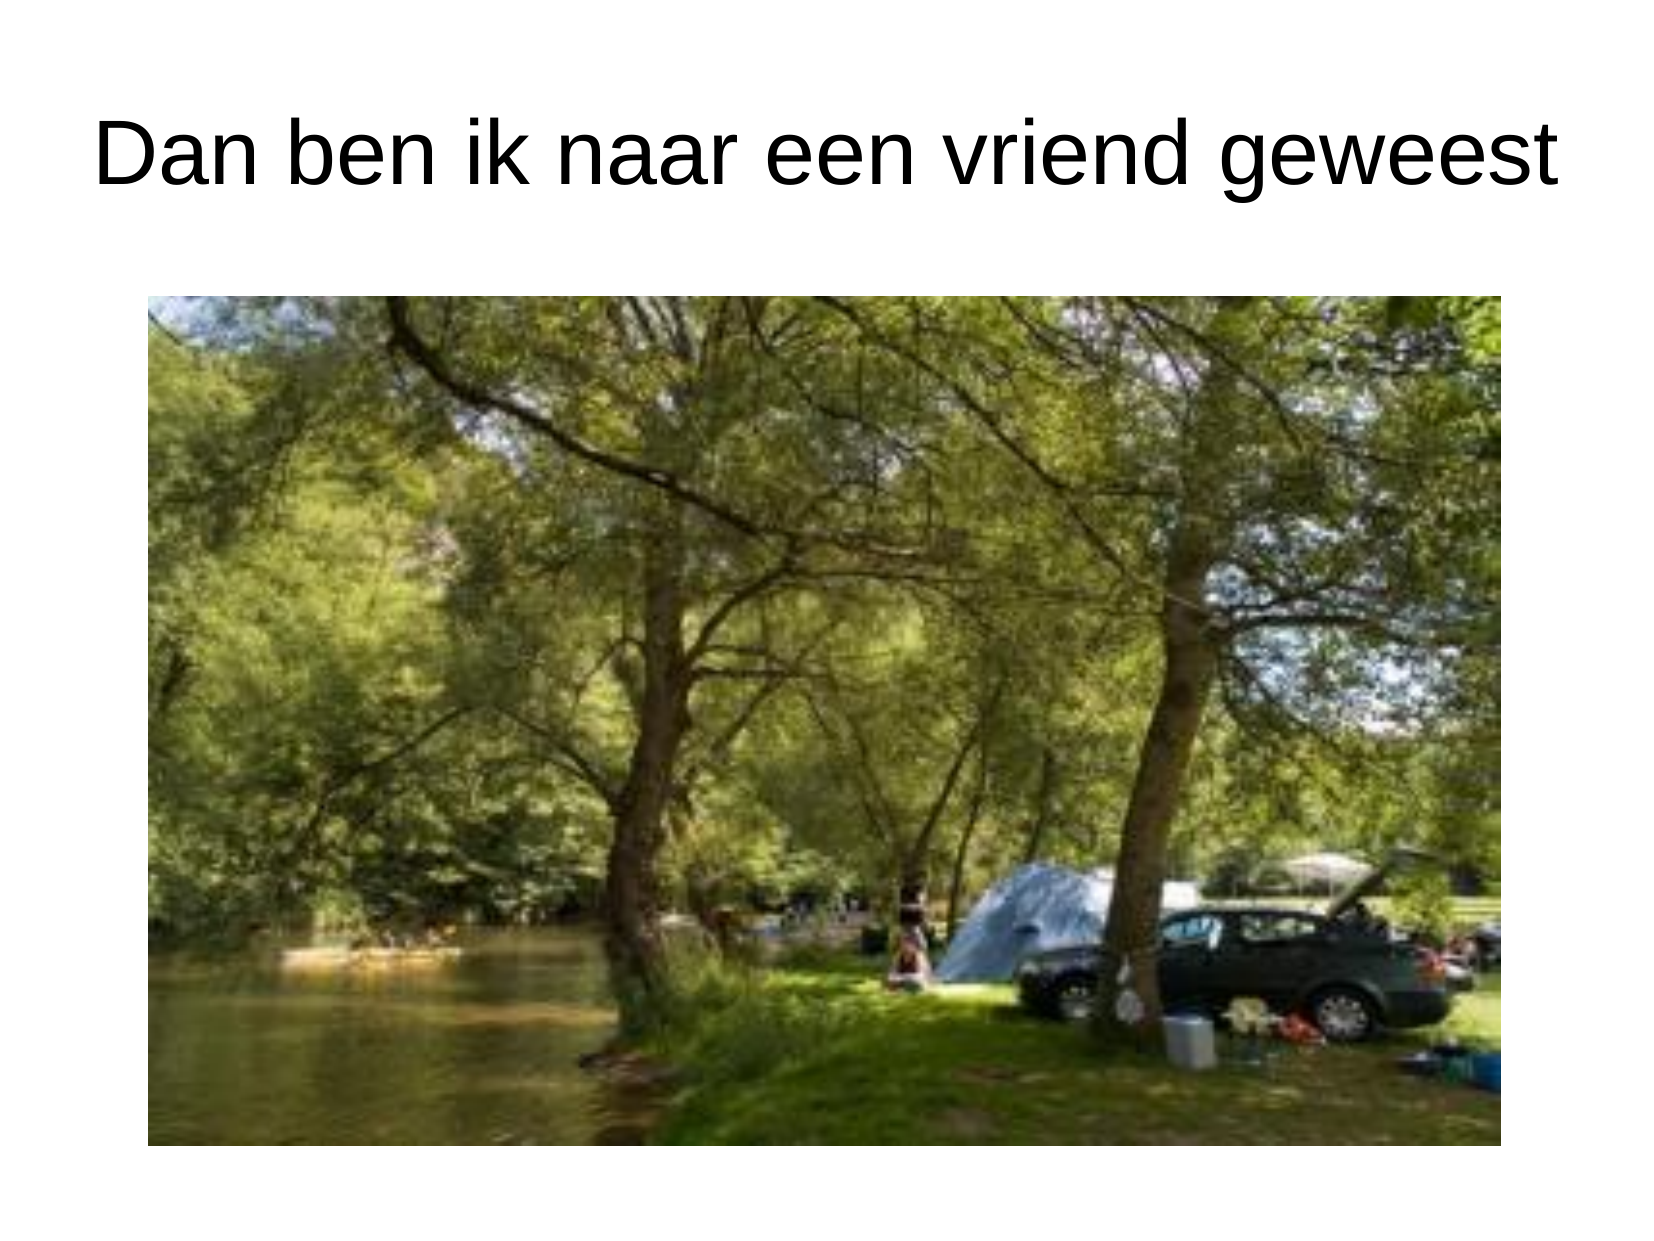

# Dan ben ik naar een vriend geweest